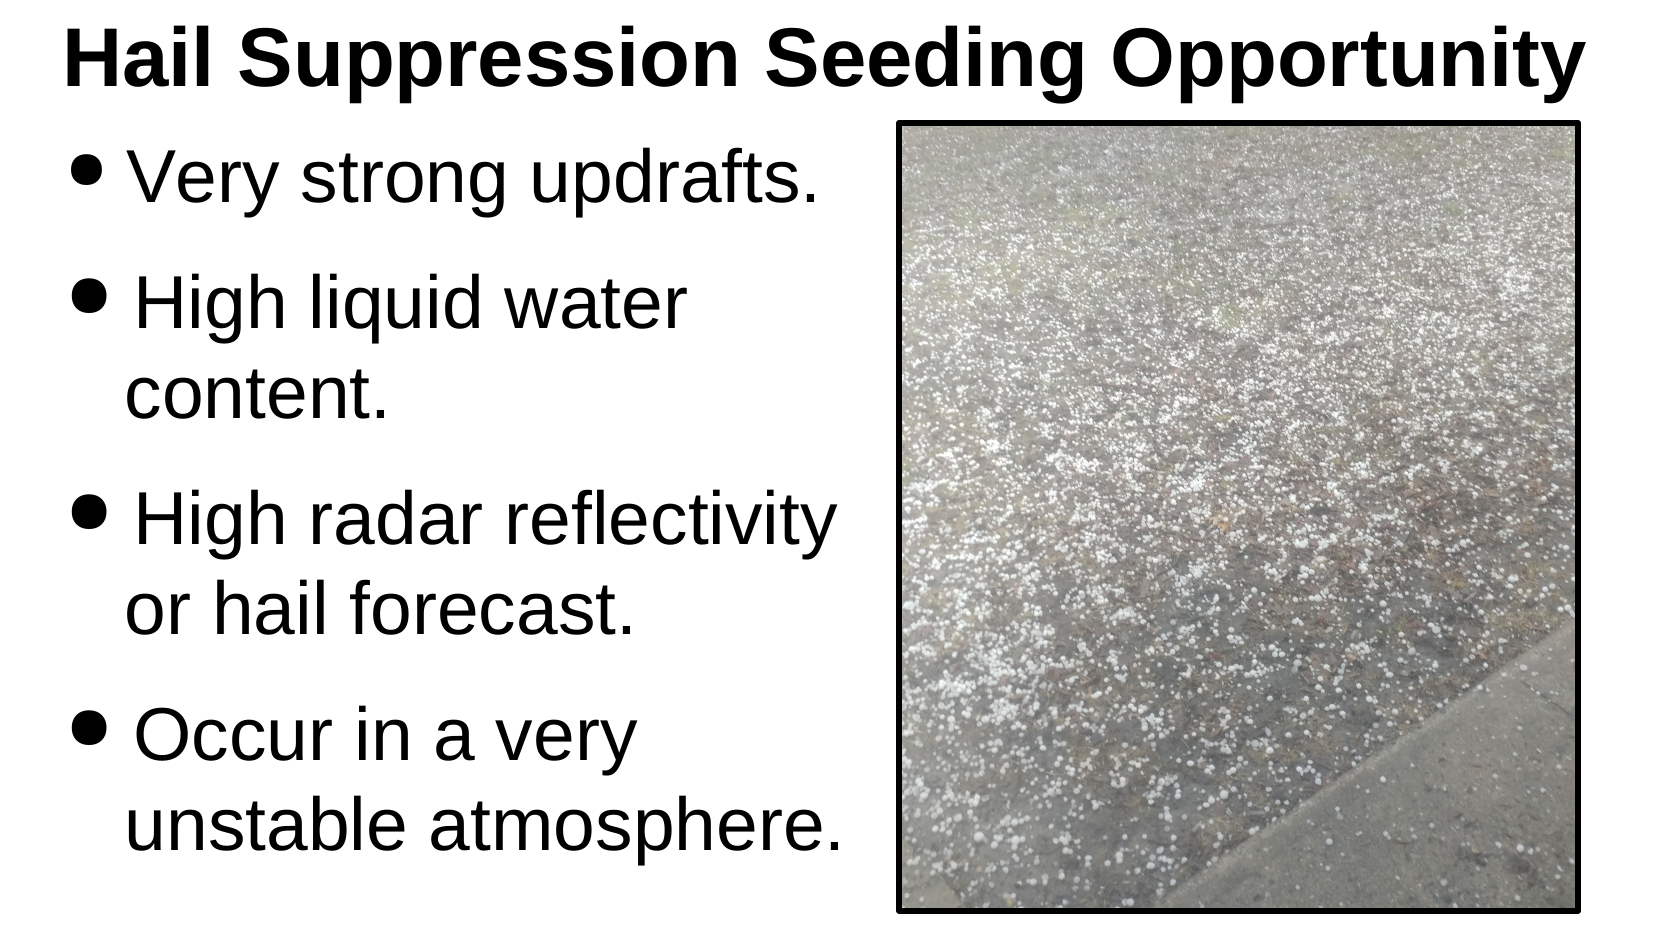

# Hail Suppression Seeding Opportunity
 Very strong updrafts.
 High liquid water content.
 High radar reflectivity or hail forecast.
 Occur in a very unstable atmosphere.